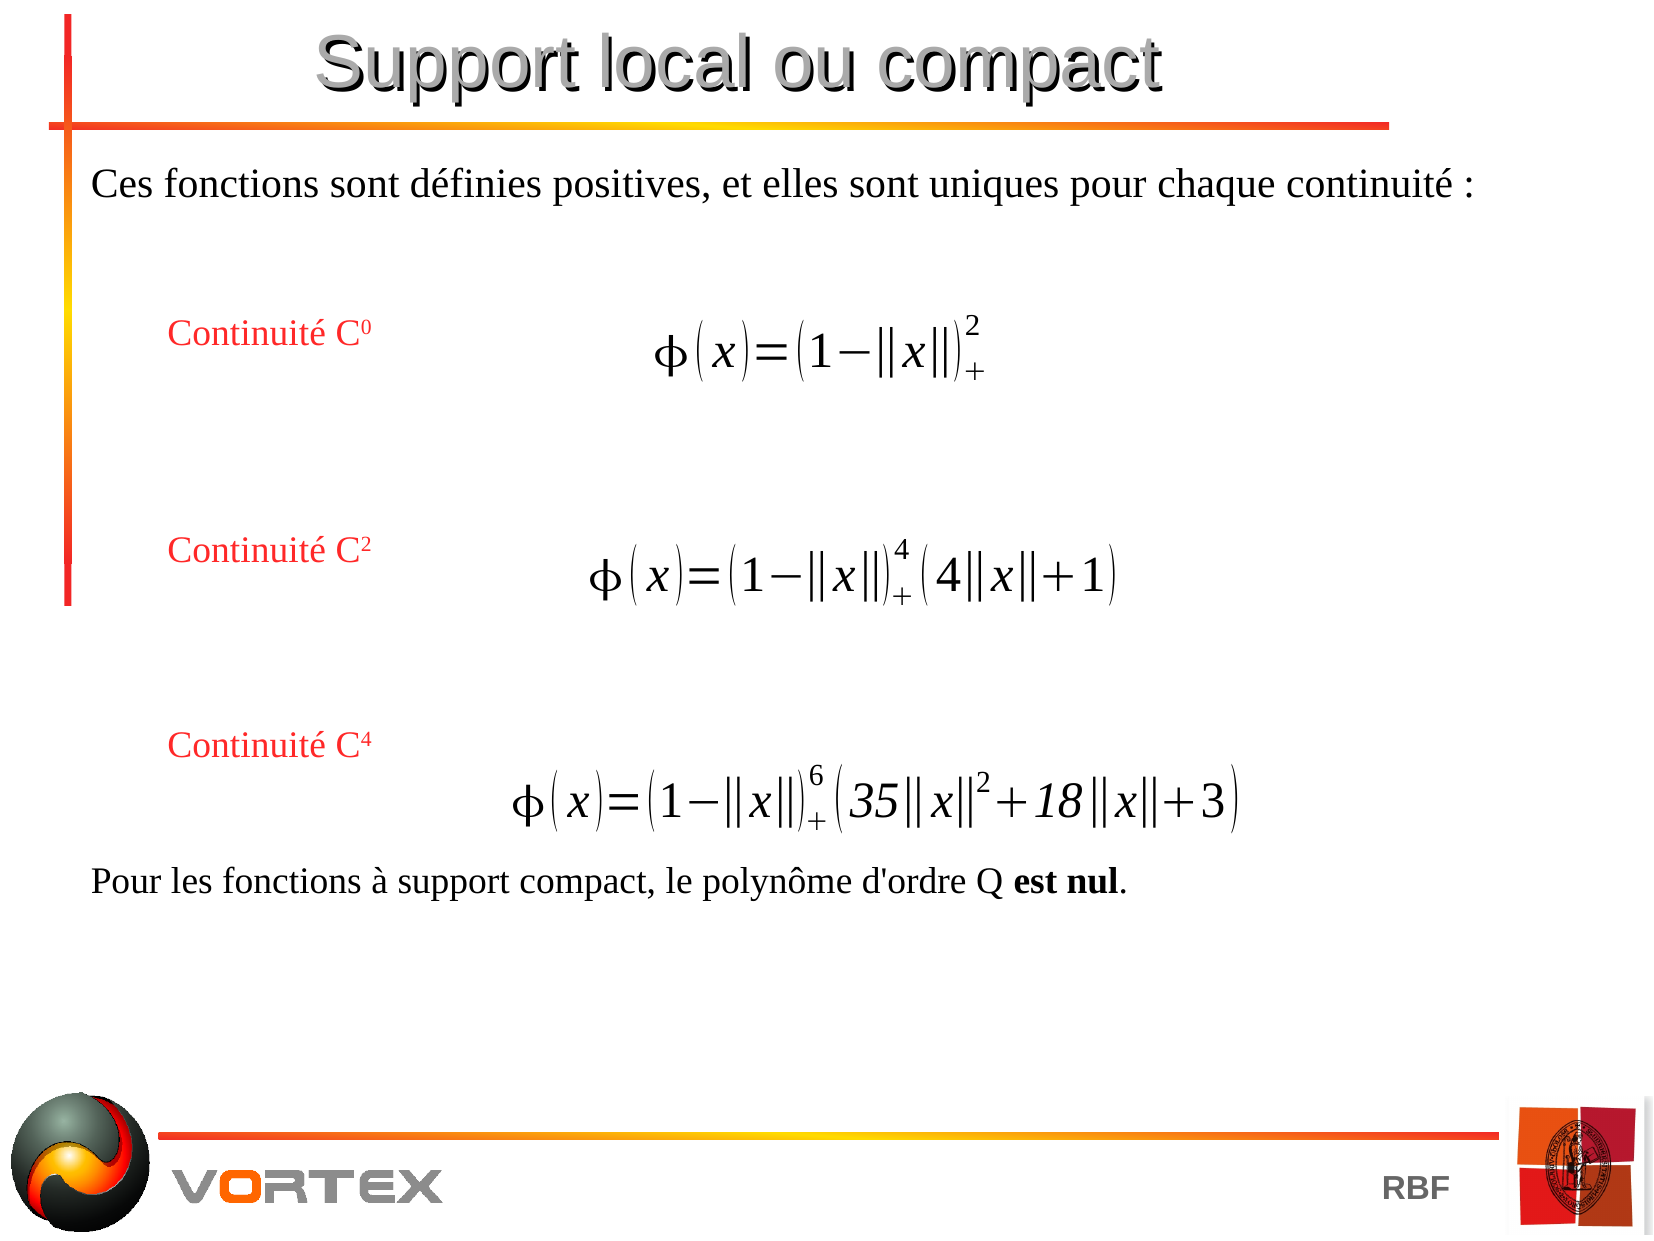

# Support local ou compact
Ces fonctions sont définies positives, et elles sont uniques pour chaque continuité :
Continuité C0
Continuité C2
Continuité C4
Pour les fonctions à support compact, le polynôme d'ordre Q est nul.